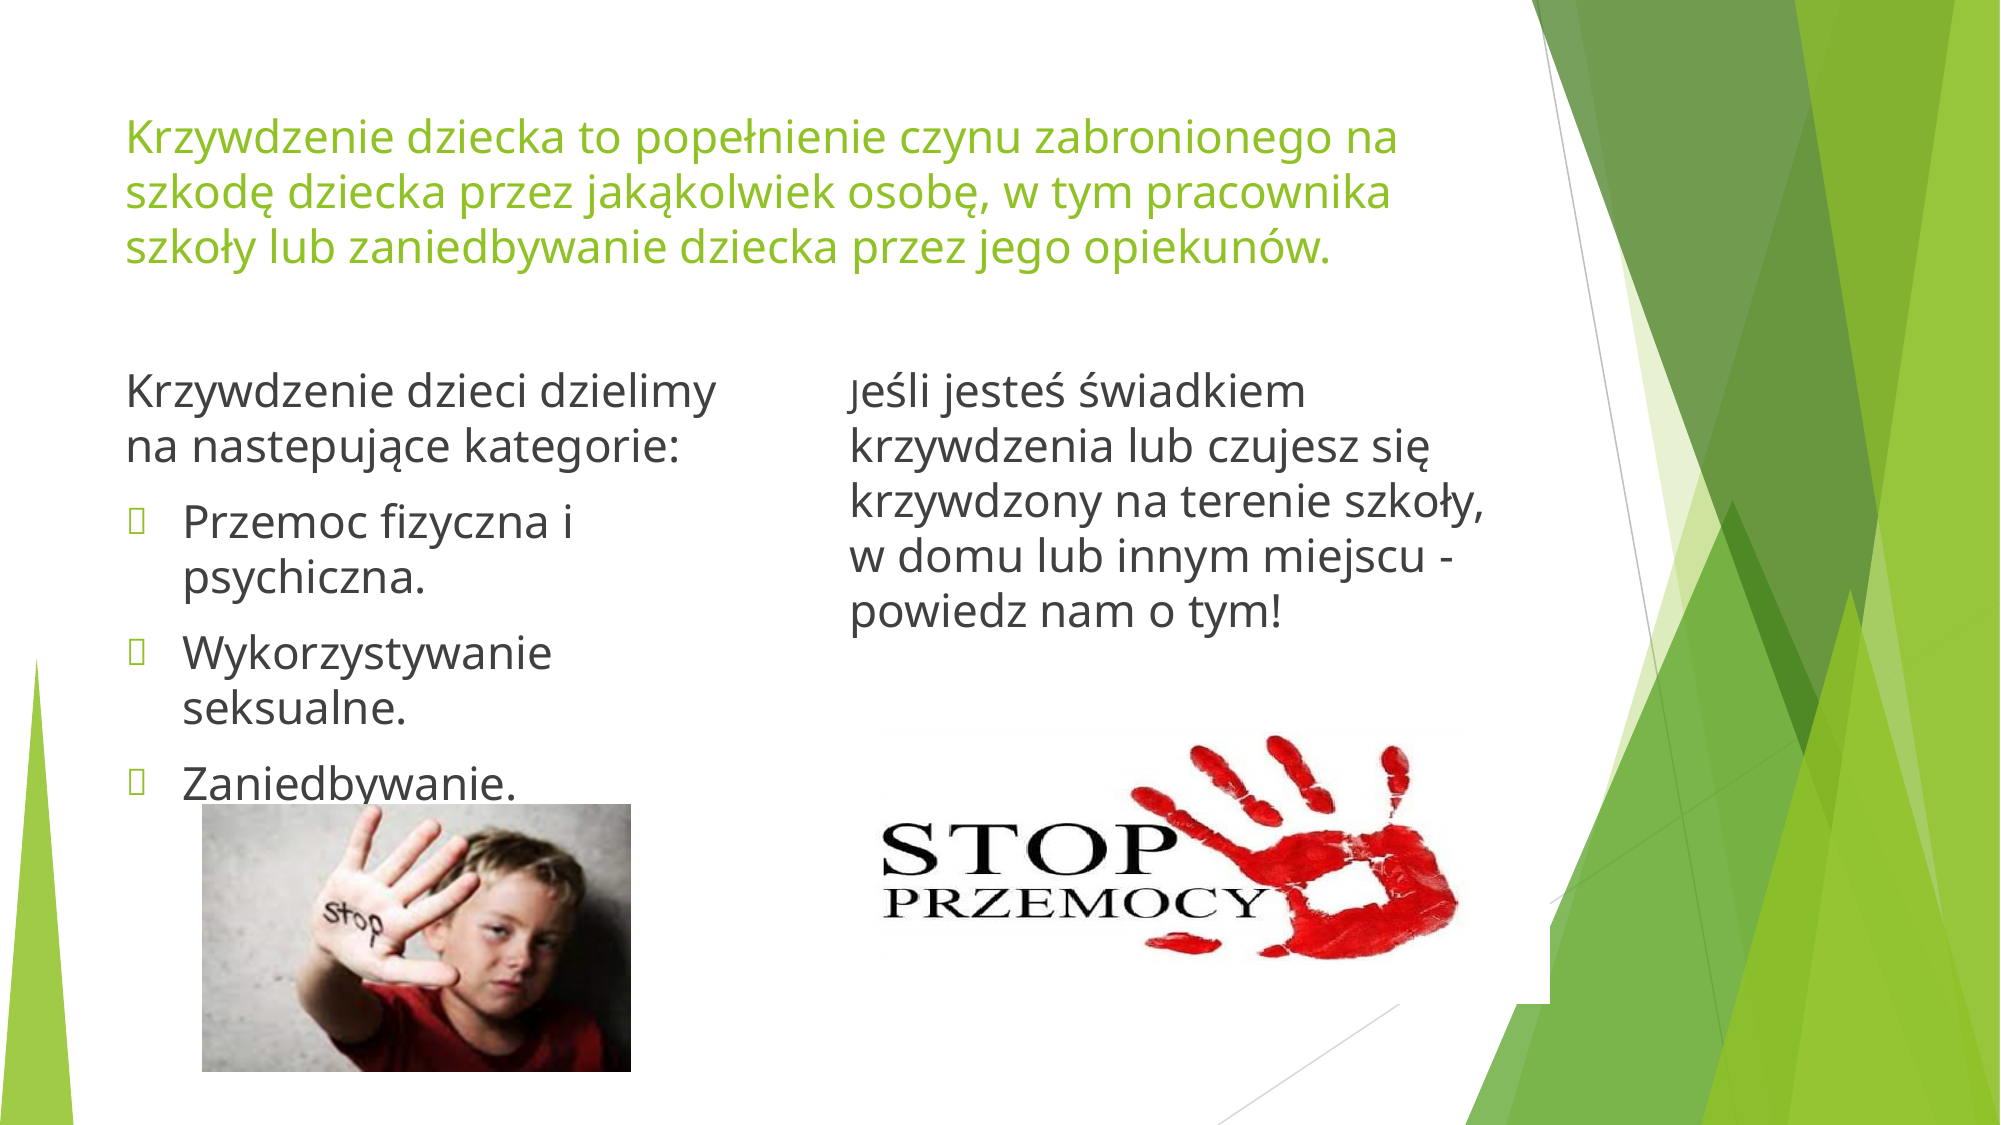

# Krzywdzenie dziecka to popełnienie czynu zabronionego na szkodę dziecka przez jakąkolwiek osobę, w tym pracownika szkoły lub zaniedbywanie dziecka przez jego opiekunów.
Krzywdzenie dzieci dzielimy na nastepujące kategorie:
Przemoc fizyczna i psychiczna.
Wykorzystywanie seksualne.
Zaniedbywanie.
Jeśli jesteś świadkiem krzywdzenia lub czujesz się krzywdzony na terenie szkoły, w domu lub innym miejscu - powiedz nam o tym!